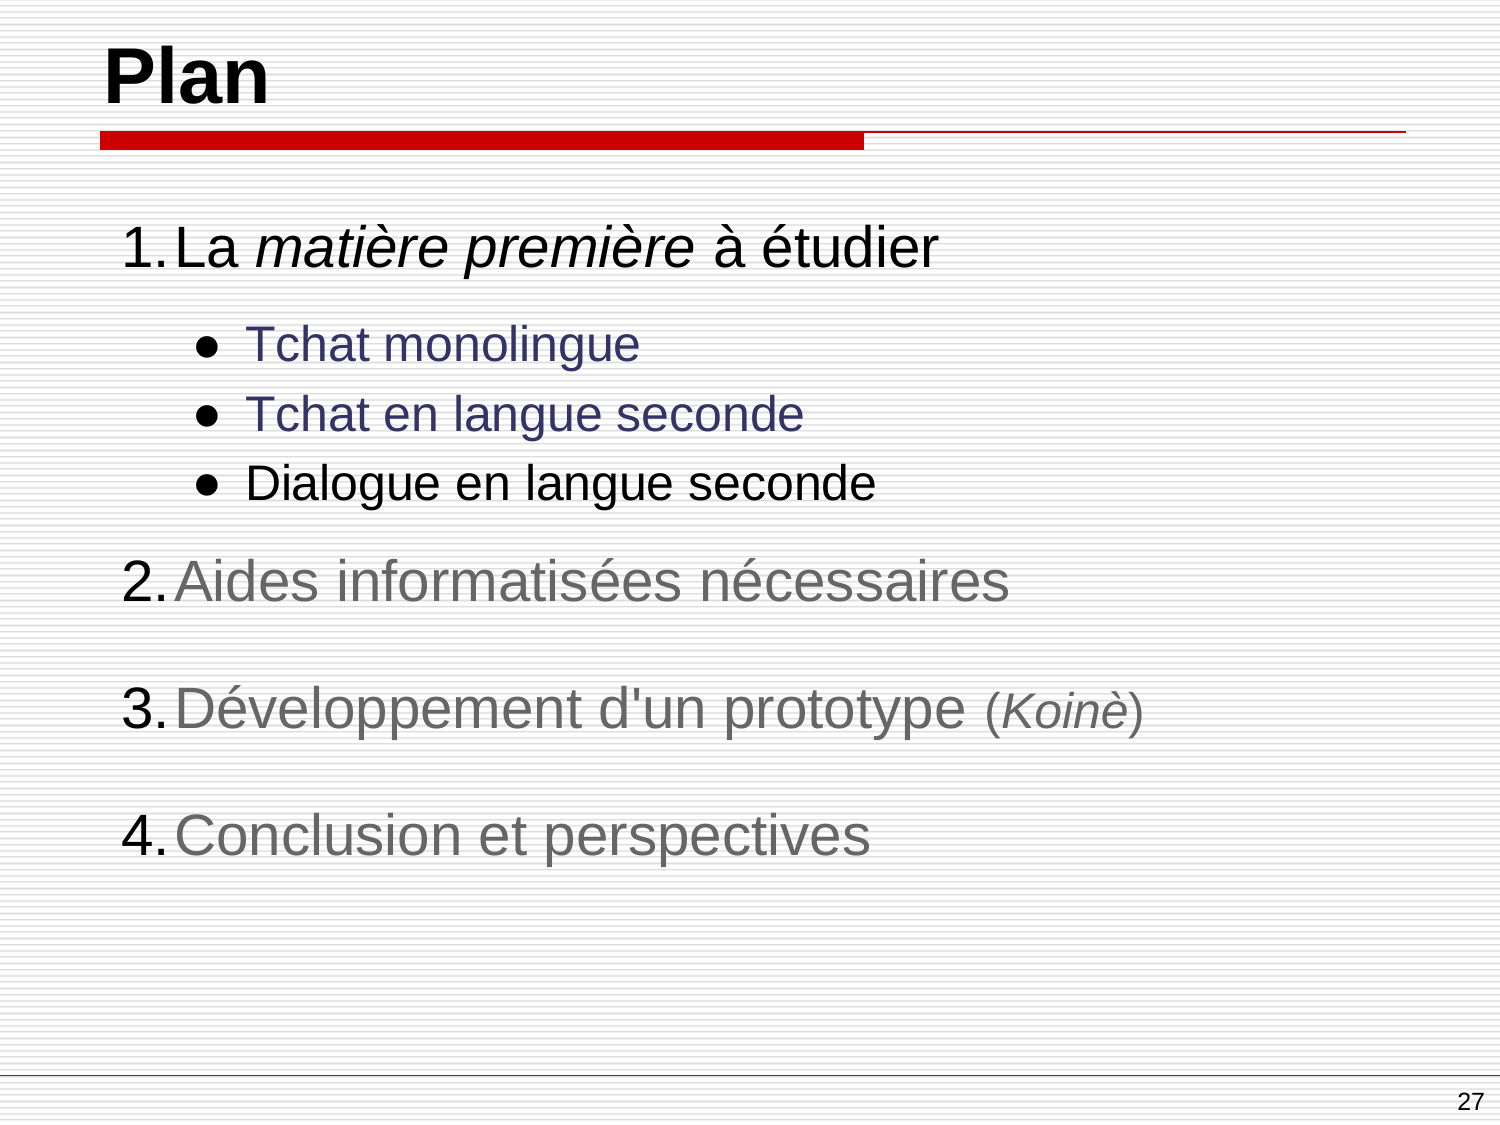

Plan
# La matière première à étudier
Tchat monolingue
Tchat en langue seconde
Dialogue en langue seconde
Aides informatisées nécessaires
Développement d'un prototype (Koinè)
Conclusion et perspectives
27